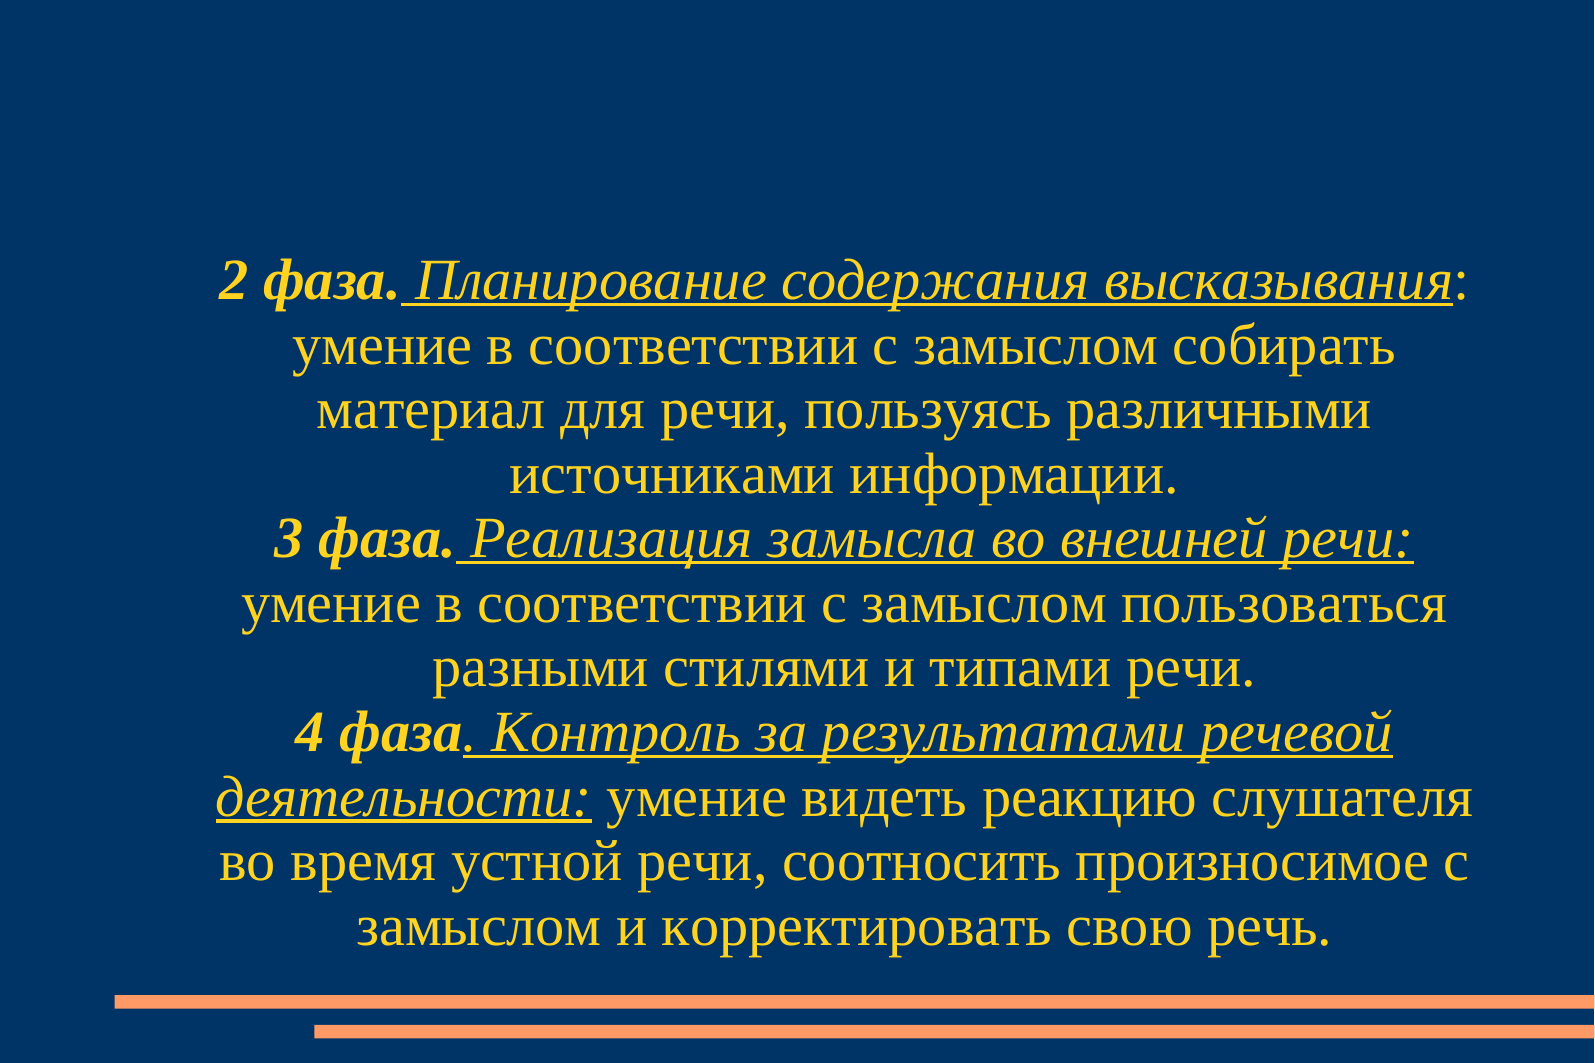

2 фаза. Планирование содержания высказывания: умение в соответствии с замыслом собирать материал для речи, пользуясь различными источниками информации.
3 фаза. Реализация замысла во внешней речи: умение в соответствии с замыслом пользоваться разными стилями и типами речи.
4 фаза. Контроль за результатами речевой деятельности: умение видеть реакцию слушателя во время устной речи, соотносить произносимое с замыслом и корректировать свою речь.
#